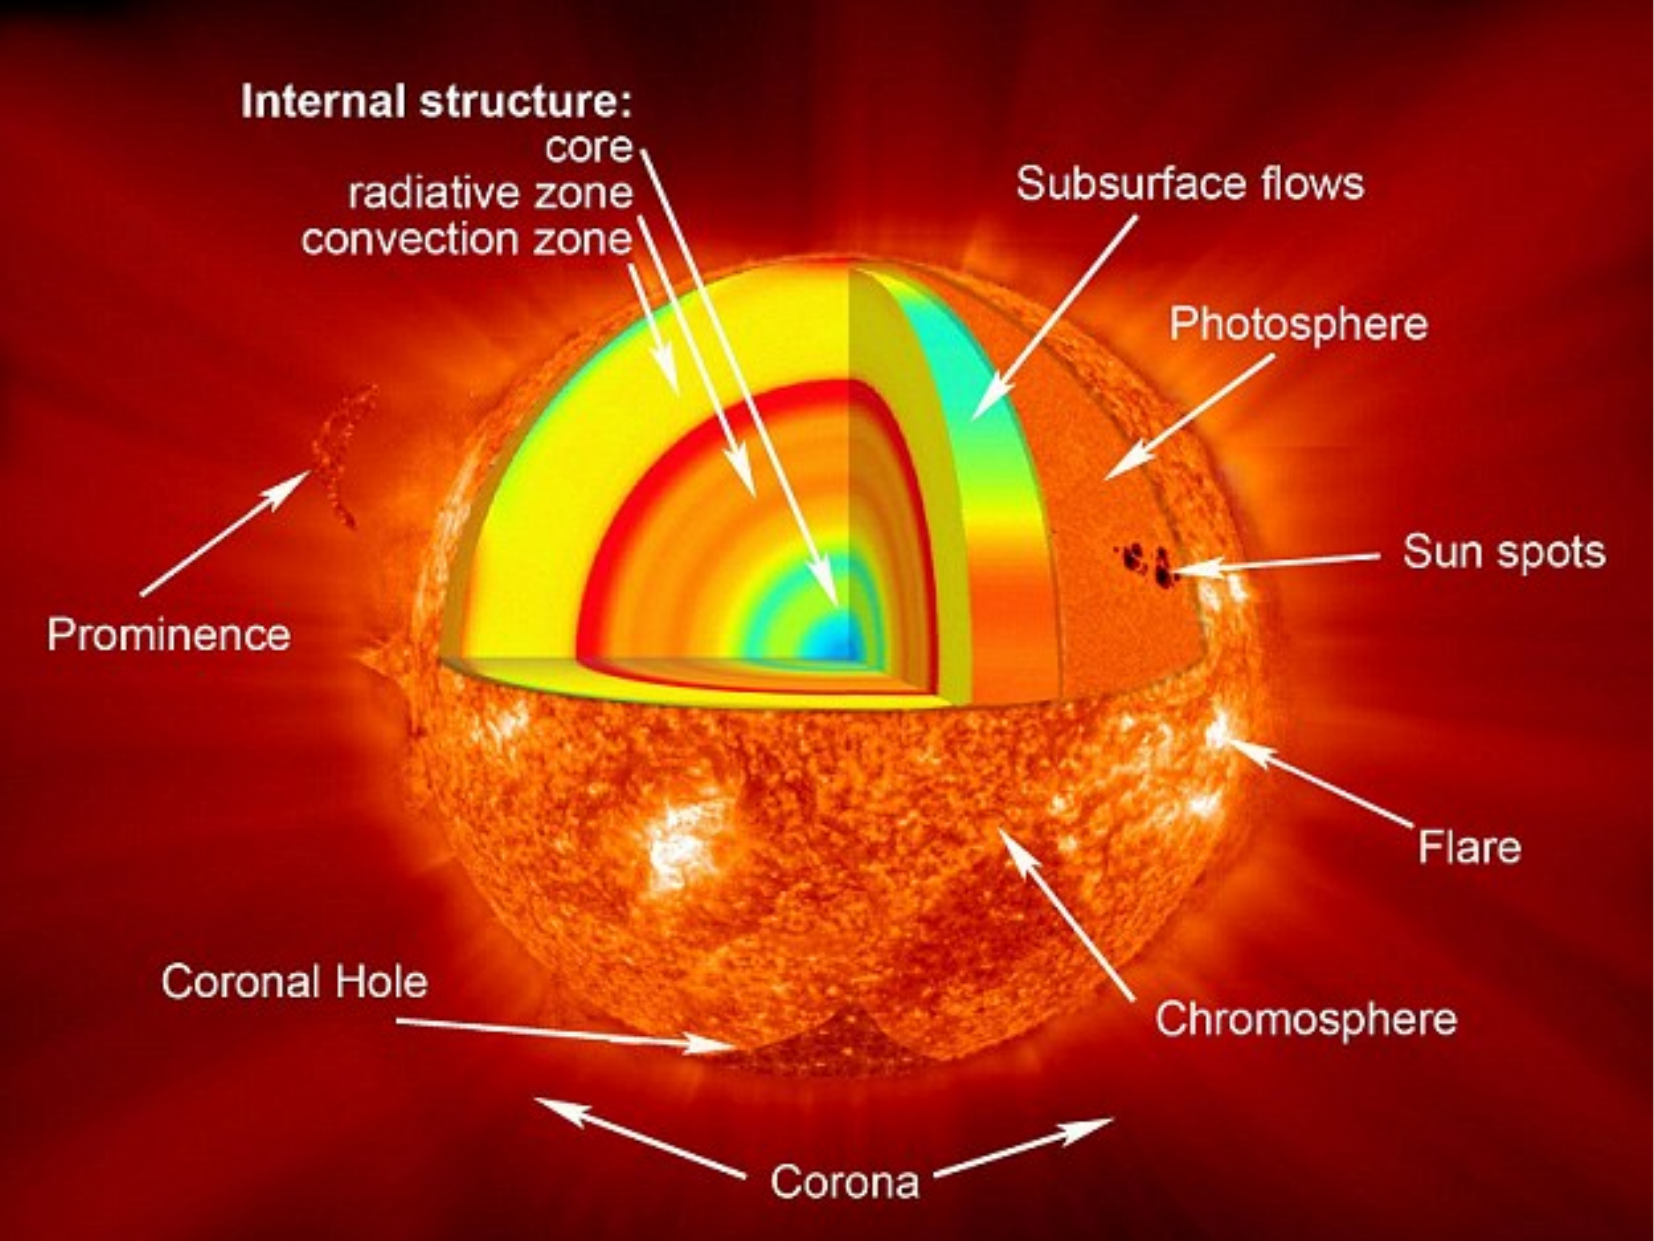

# Large scale structures in the corona